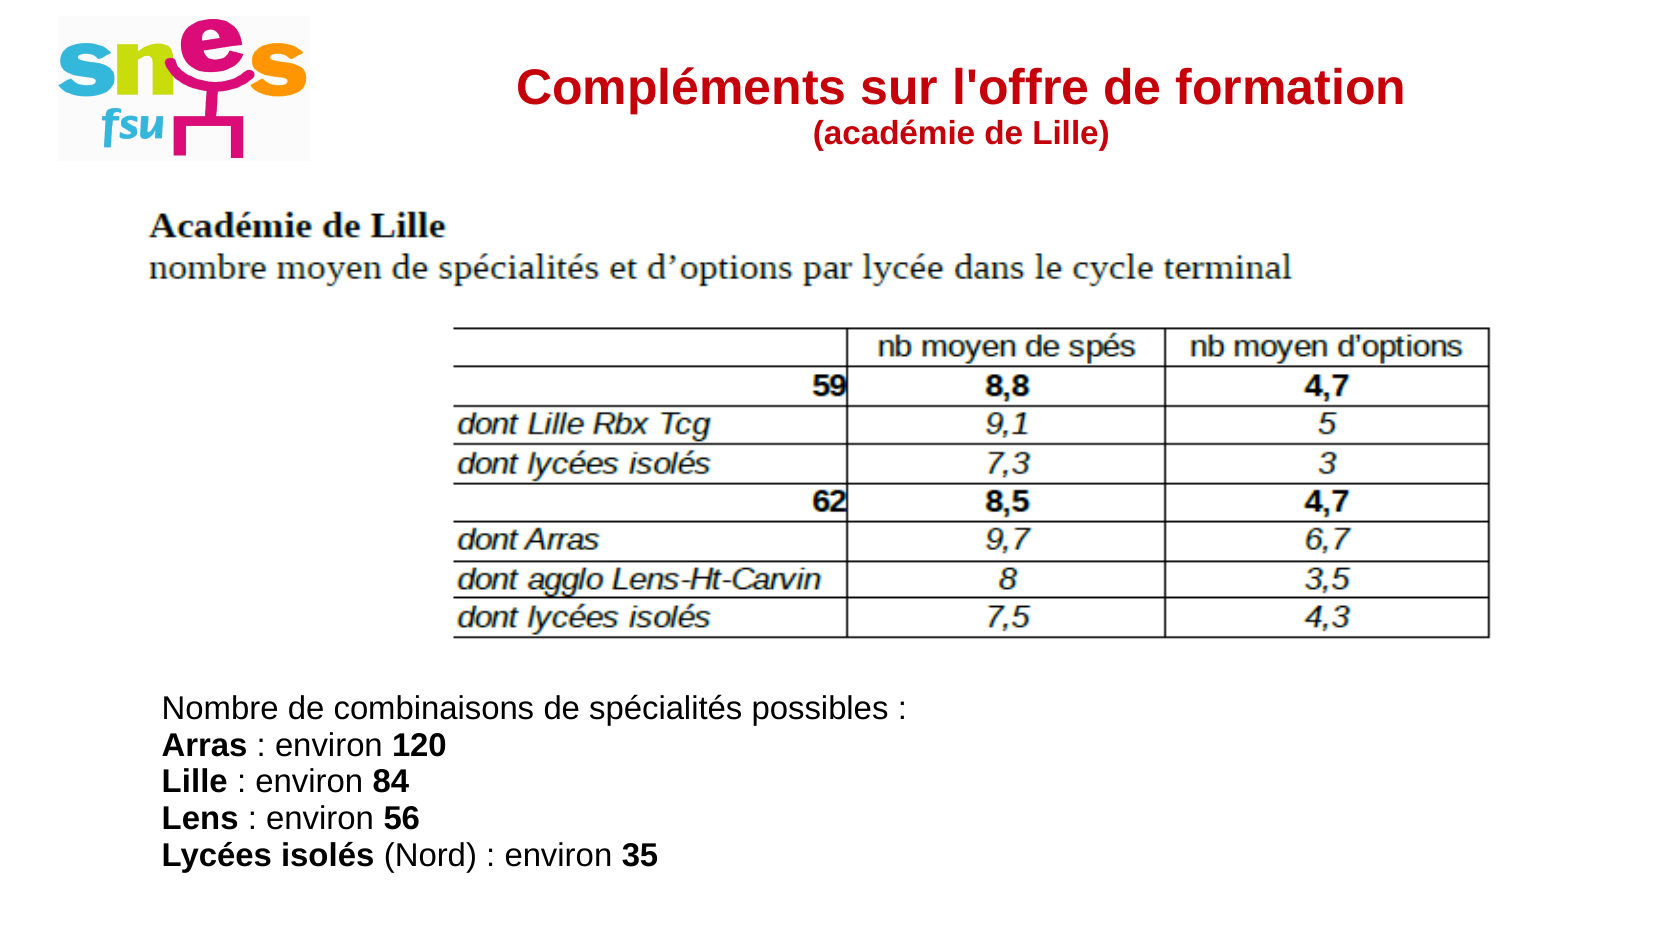

Compléments sur l'offre de formation
(académie de Lille)
Nombre de combinaisons de spécialités possibles :
Arras : environ 120
Lille : environ 84
Lens : environ 56
Lycées isolés (Nord) : environ 35